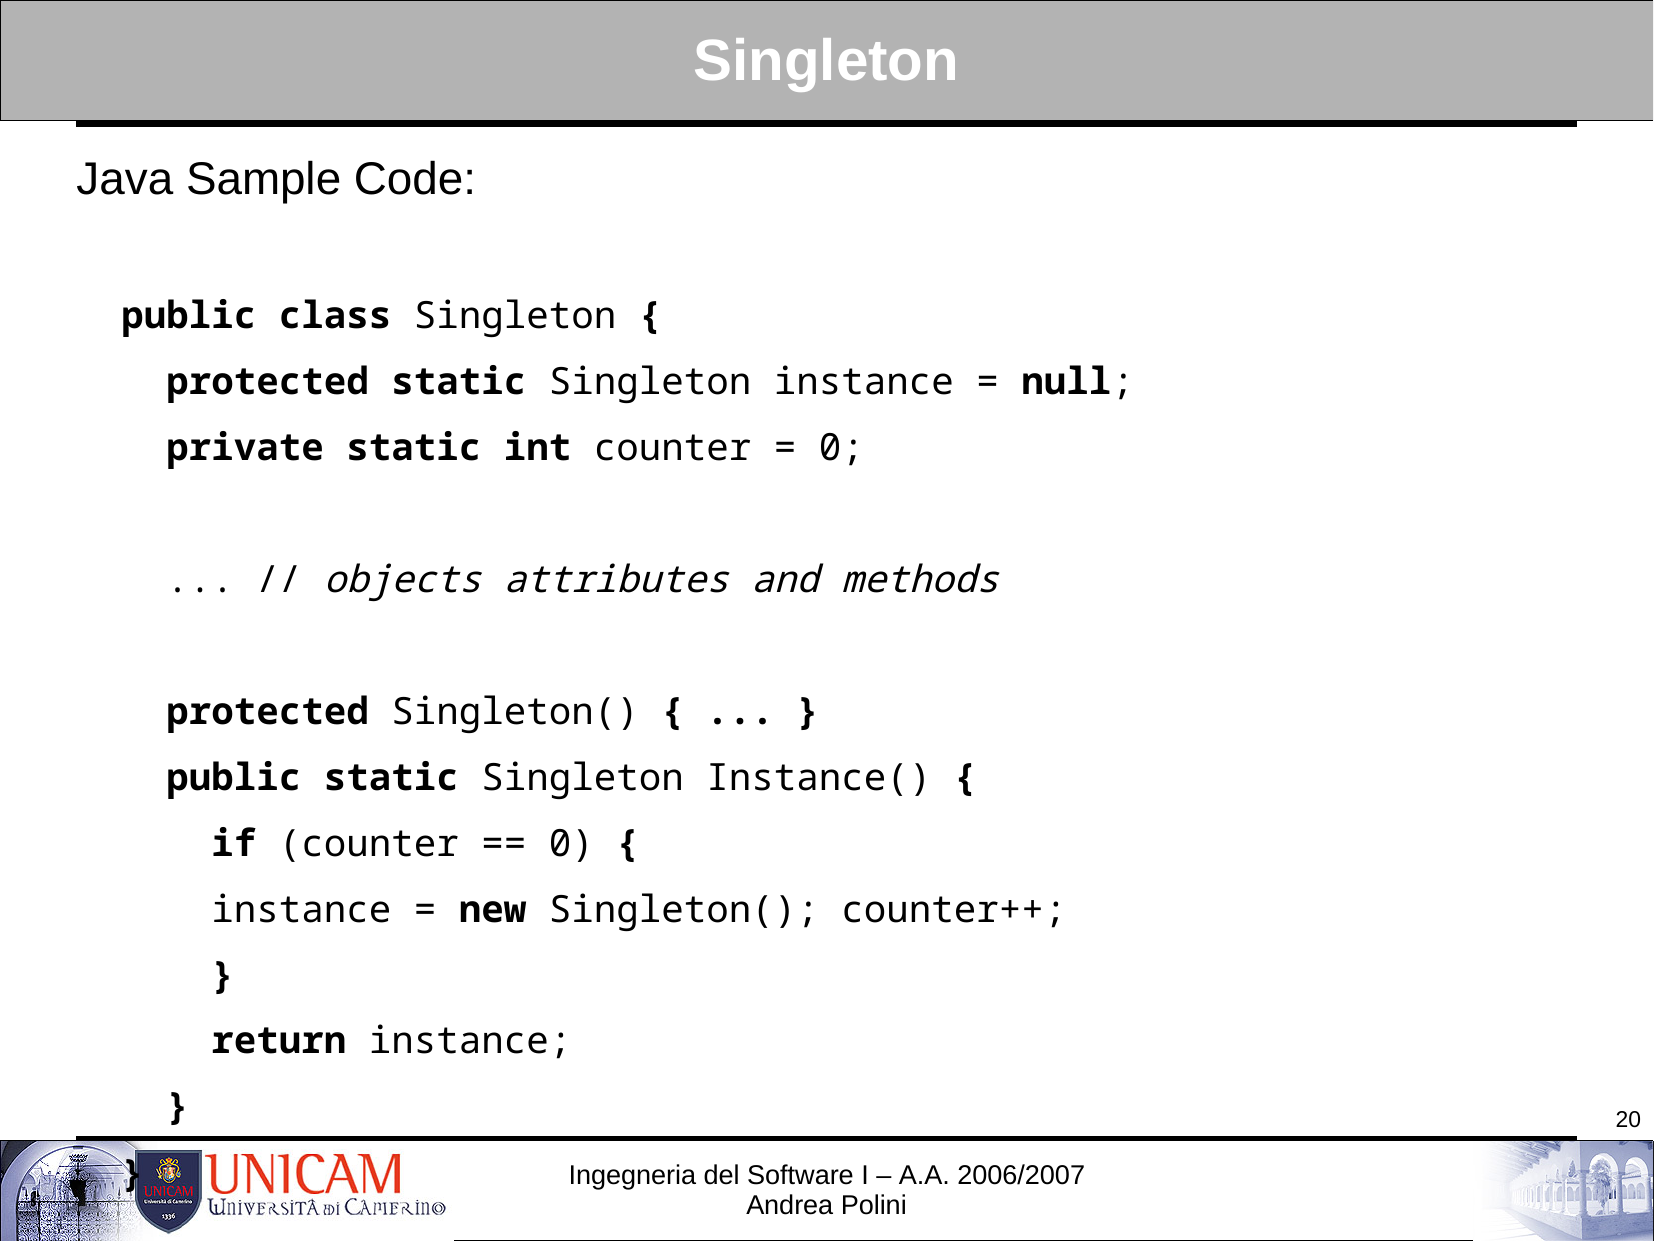

# Singleton
Java Sample Code:
public class Singleton {
 protected static Singleton instance = null;
 private static int counter = 0;
 ... // objects attributes and methods
 protected Singleton() { ... }
 public static Singleton Instance() {
 if (counter == 0) {
 instance = new Singleton(); counter++;
 }
 return instance;
 }
}
20